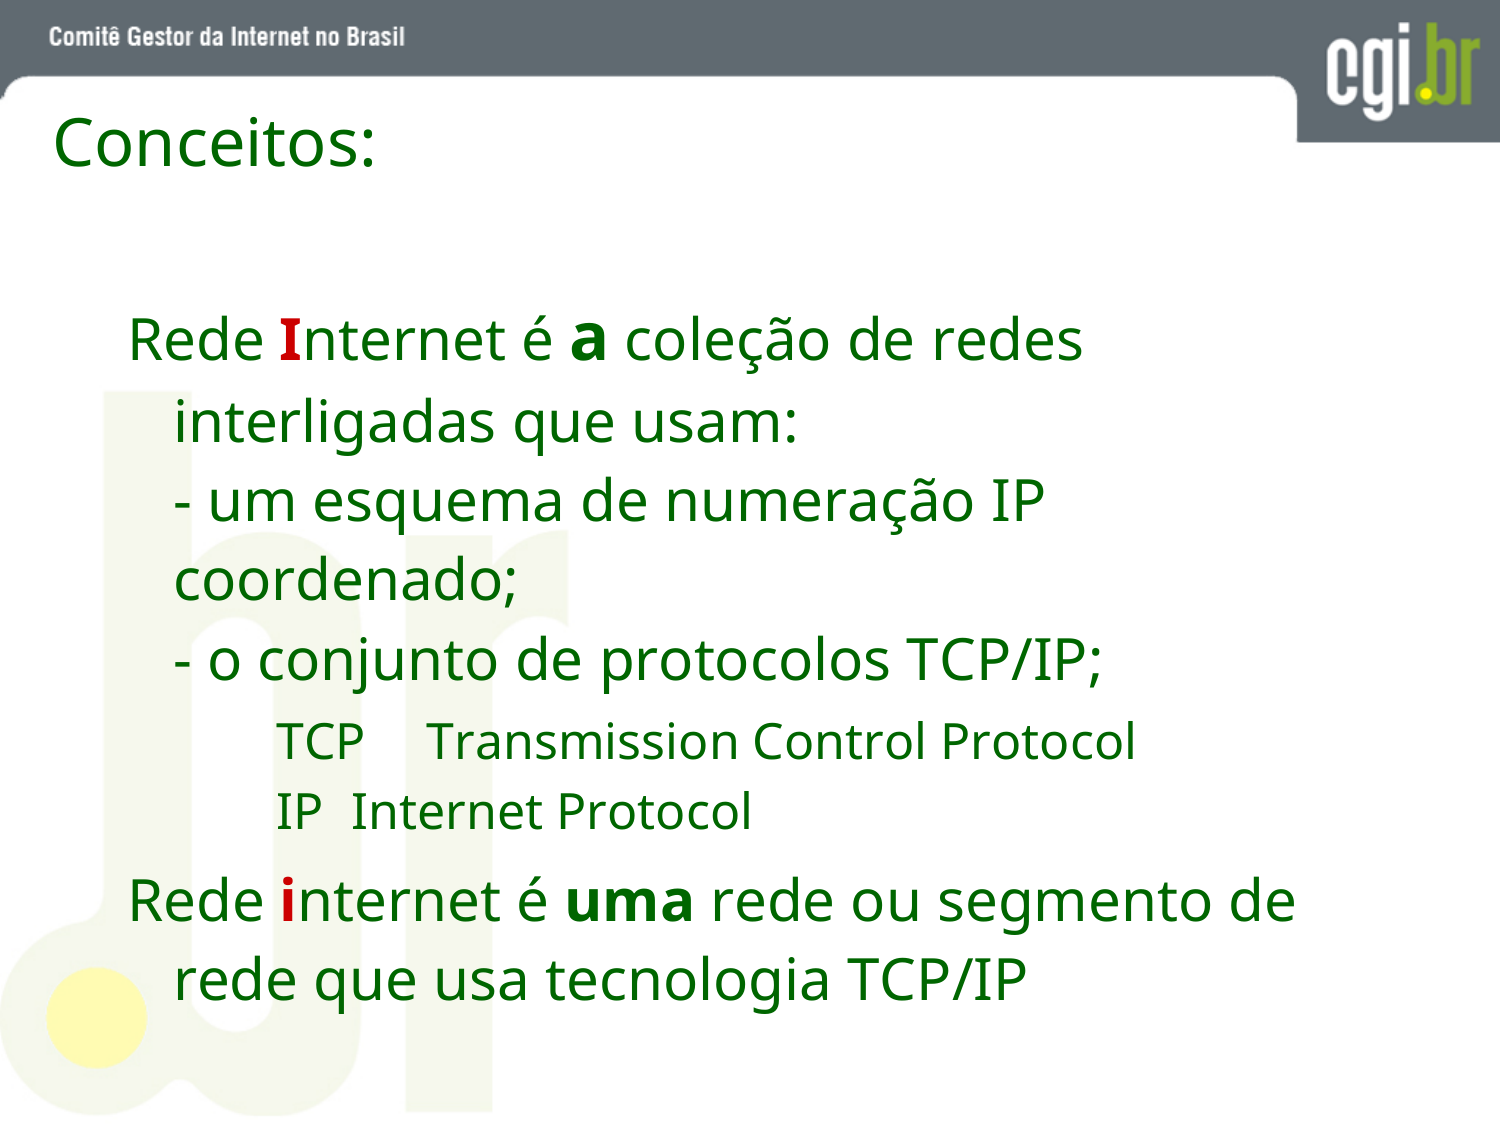

# Conceitos:
Rede Internet é a coleção de redes interligadas que usam:
- um esquema de numeração IP coordenado;
- o conjunto de protocolos TCP/IP;
		TCP	Transmission Control Protocol
		IP 	Internet Protocol
Rede internet é uma rede ou segmento de rede que usa tecnologia TCP/IP